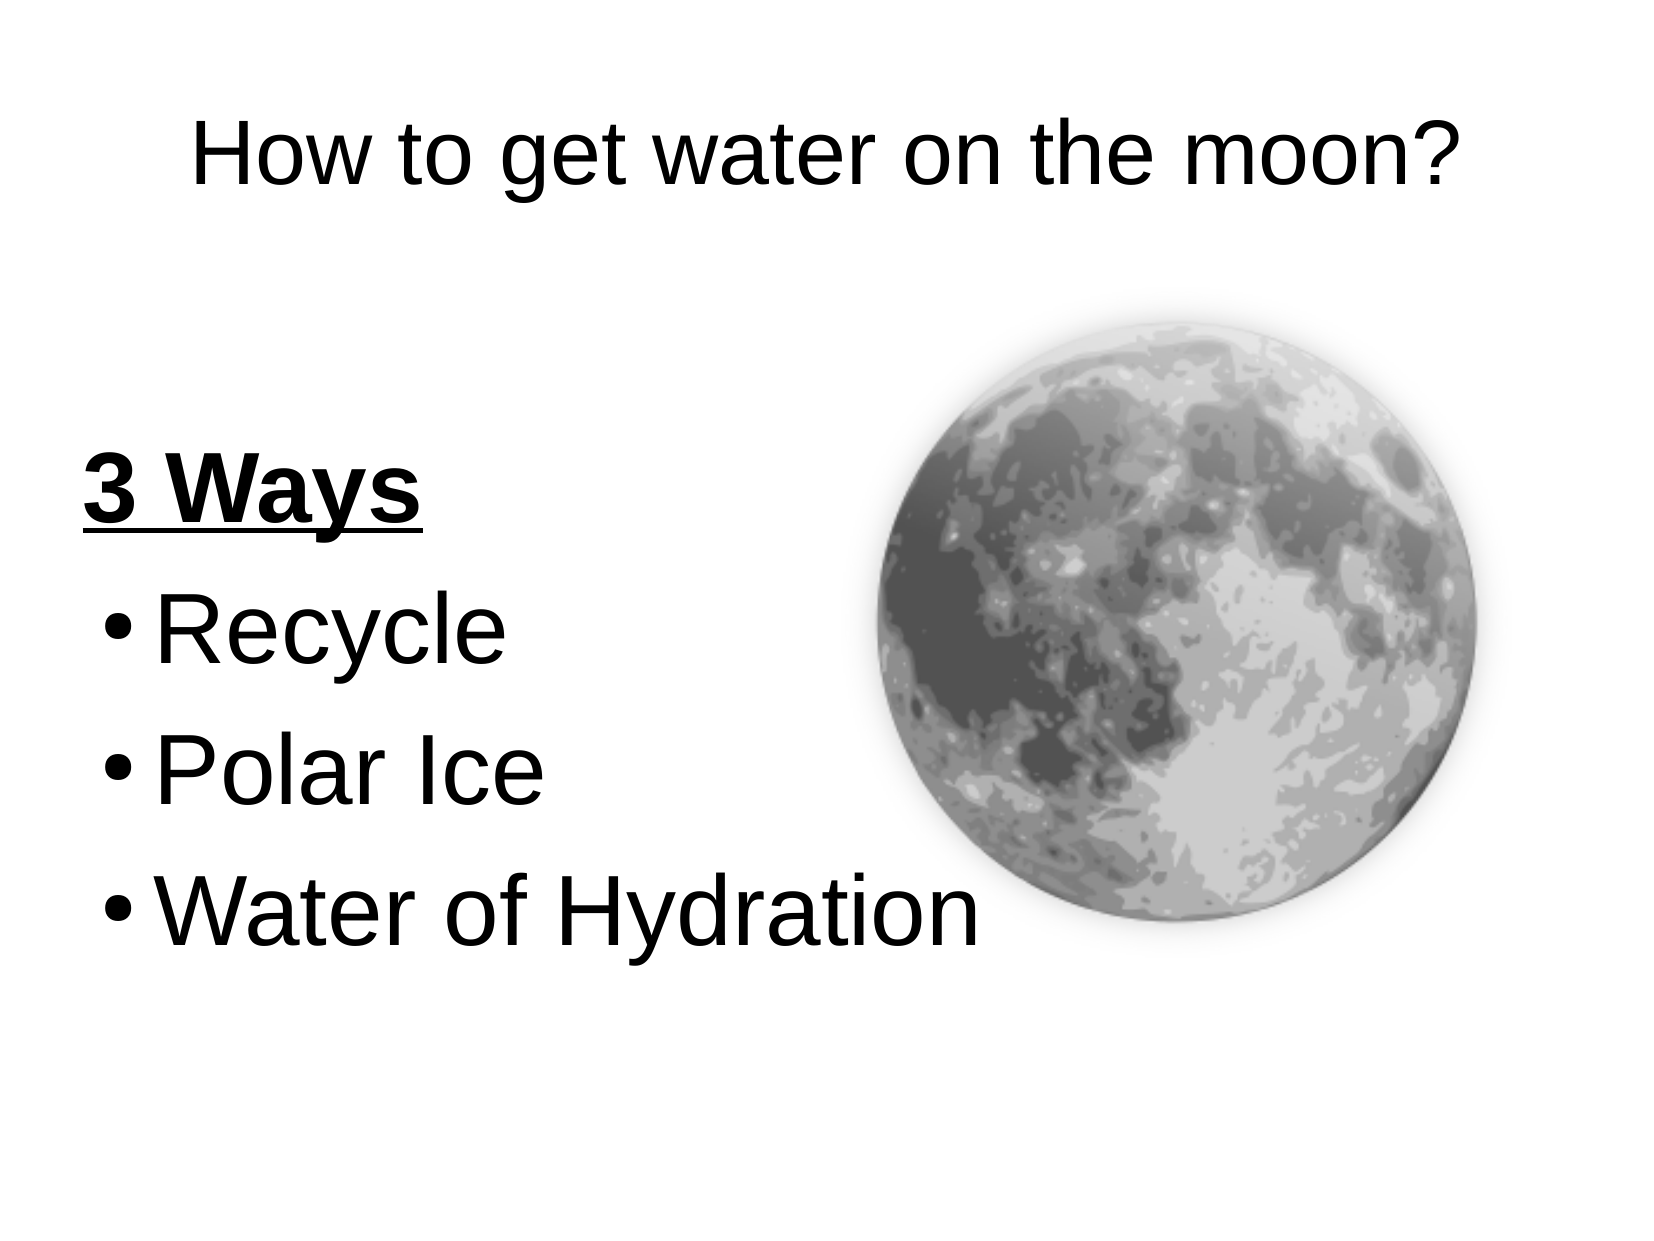

# How to get water on the moon?
3 Ways
Recycle
Polar Ice
Water of Hydration